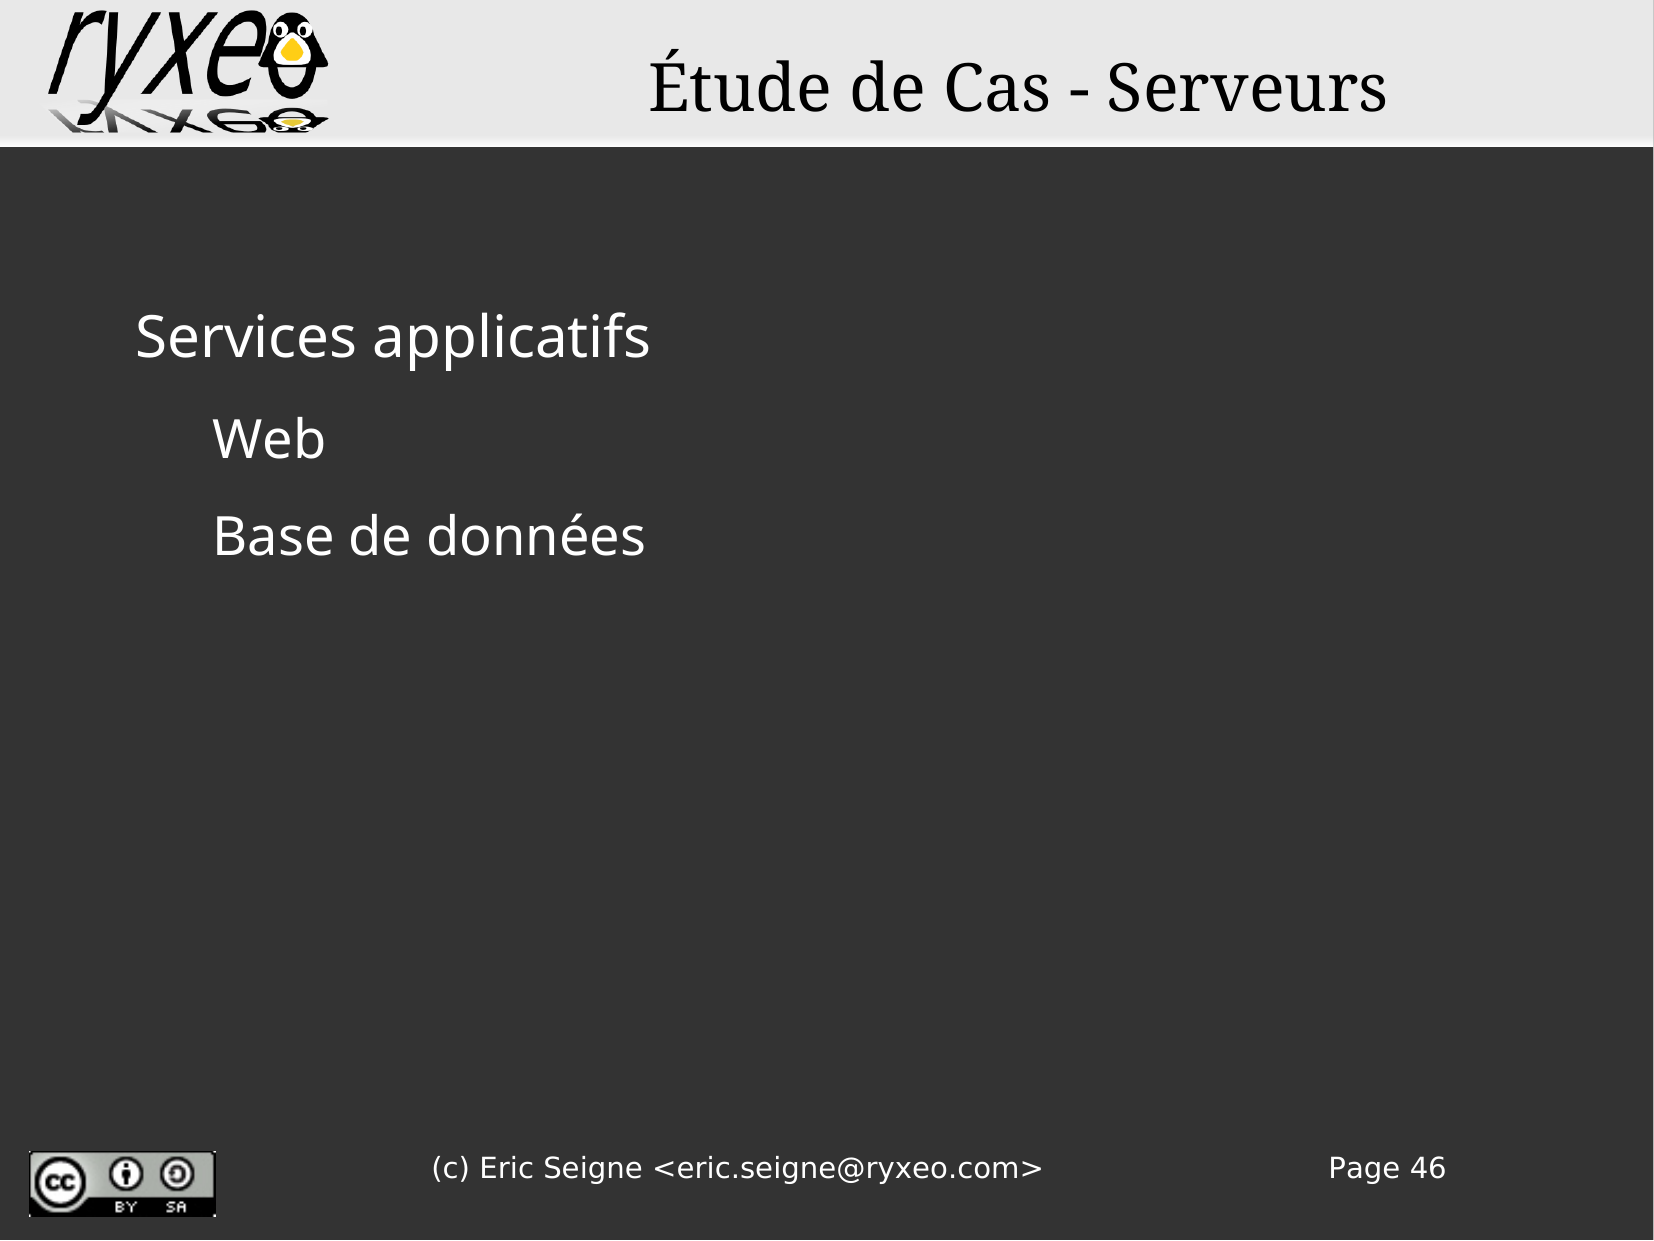

# Étude de Cas - Serveurs
Services applicatifs
Web
Base de données
Toto le héro
46